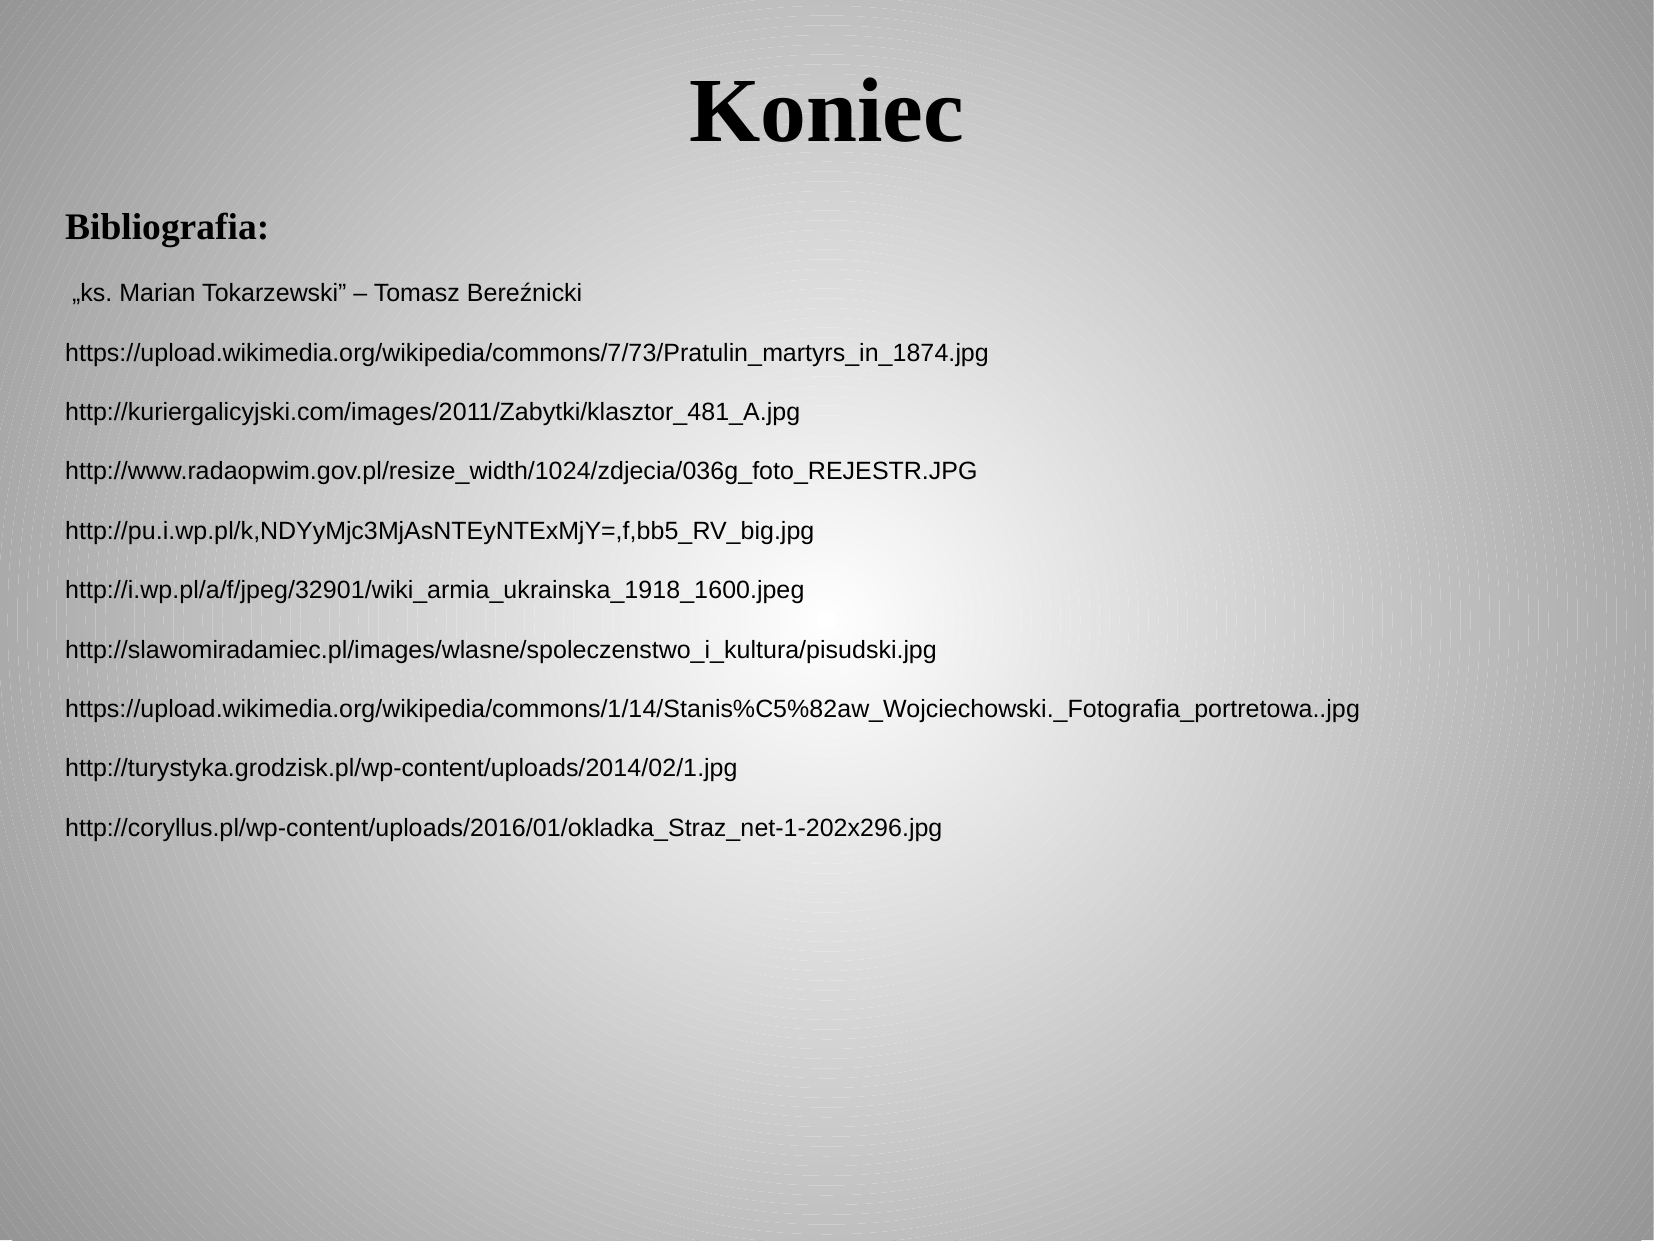

# Koniec
Bibliografia:
 „ks. Marian Tokarzewski” – Tomasz Bereźnicki
https://upload.wikimedia.org/wikipedia/commons/7/73/Pratulin_martyrs_in_1874.jpg
http://kuriergalicyjski.com/images/2011/Zabytki/klasztor_481_A.jpg
http://www.radaopwim.gov.pl/resize_width/1024/zdjecia/036g_foto_REJESTR.JPG
http://pu.i.wp.pl/k,NDYyMjc3MjAsNTEyNTExMjY=,f,bb5_RV_big.jpg
http://i.wp.pl/a/f/jpeg/32901/wiki_armia_ukrainska_1918_1600.jpeg
http://slawomiradamiec.pl/images/wlasne/spoleczenstwo_i_kultura/pisudski.jpg
https://upload.wikimedia.org/wikipedia/commons/1/14/Stanis%C5%82aw_Wojciechowski._Fotografia_portretowa..jpg
http://turystyka.grodzisk.pl/wp-content/uploads/2014/02/1.jpg
http://coryllus.pl/wp-content/uploads/2016/01/okladka_Straz_net-1-202x296.jpg